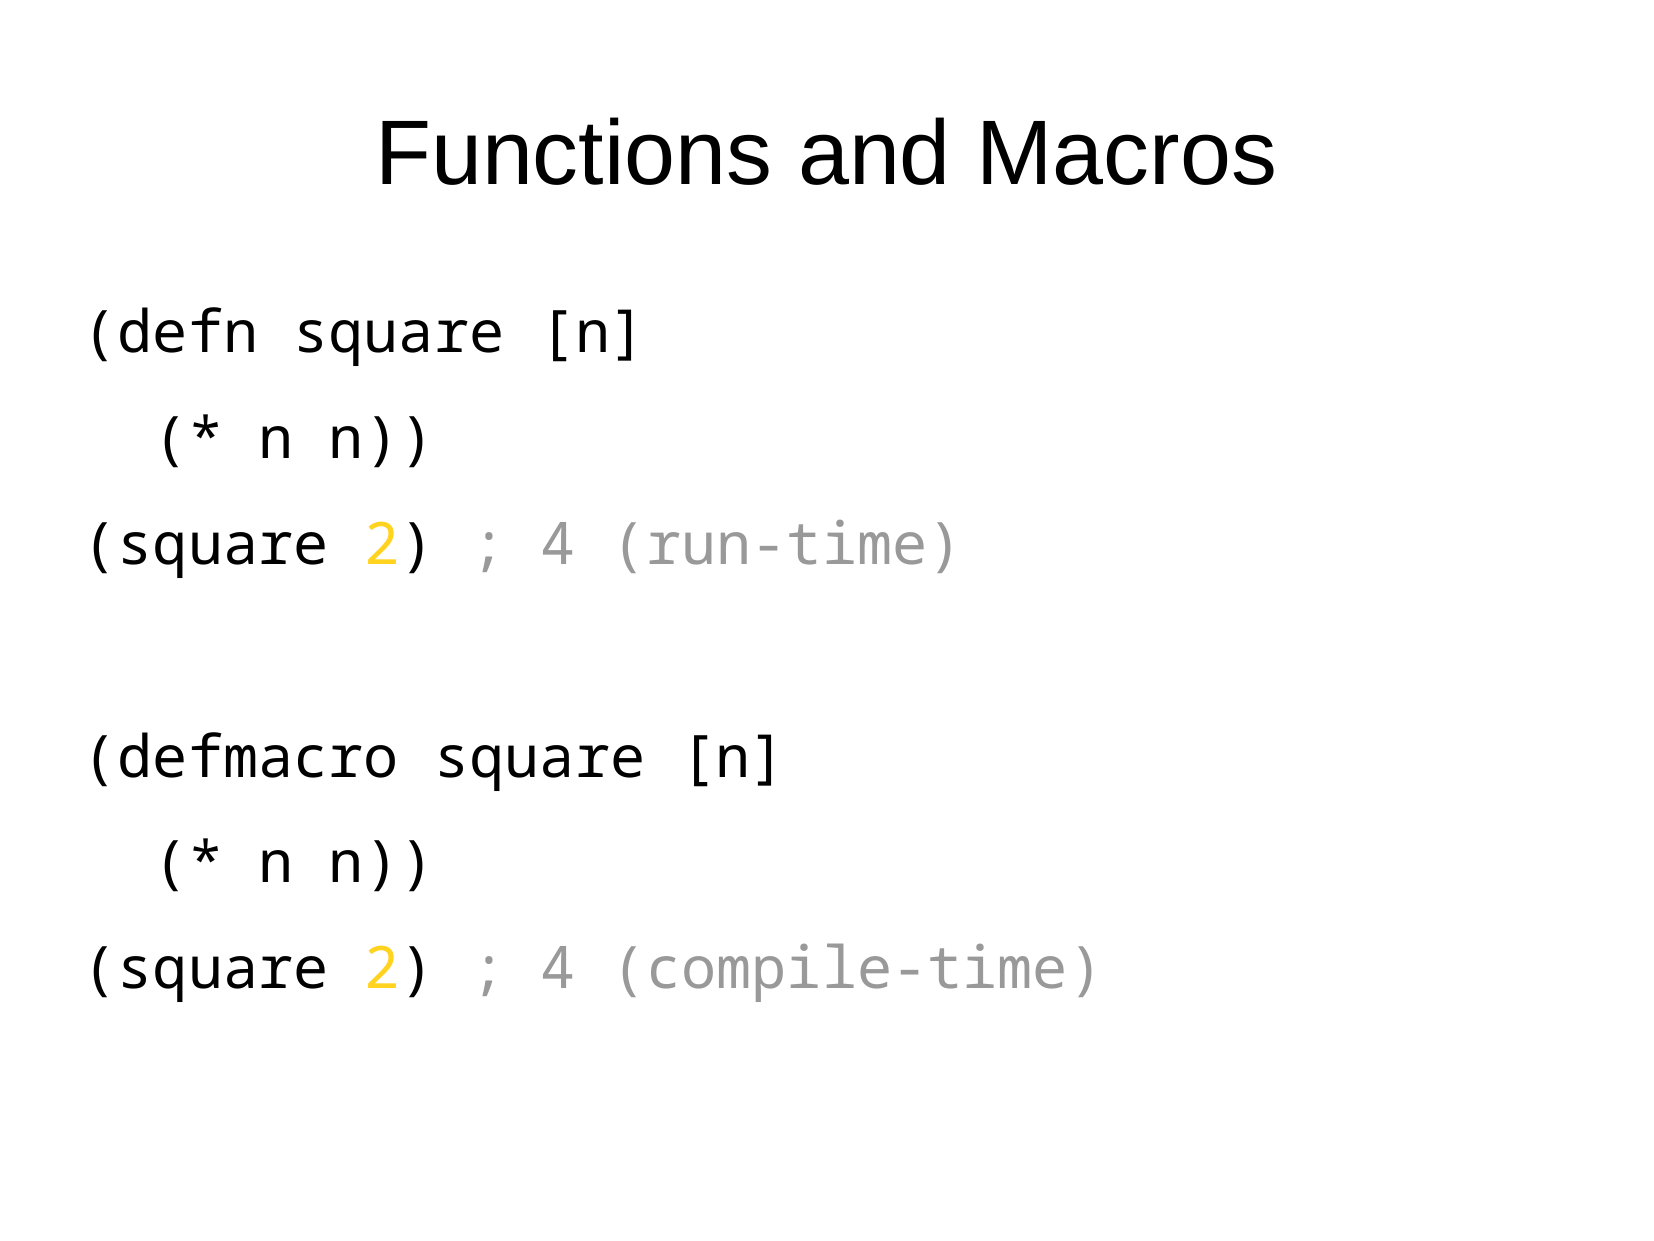

# Functions and Macros
(defn square [n]
 (* n n))
(square 2) ; 4 (run-time)
(defmacro square [n]
 (* n n))
(square 2) ; 4 (compile-time)